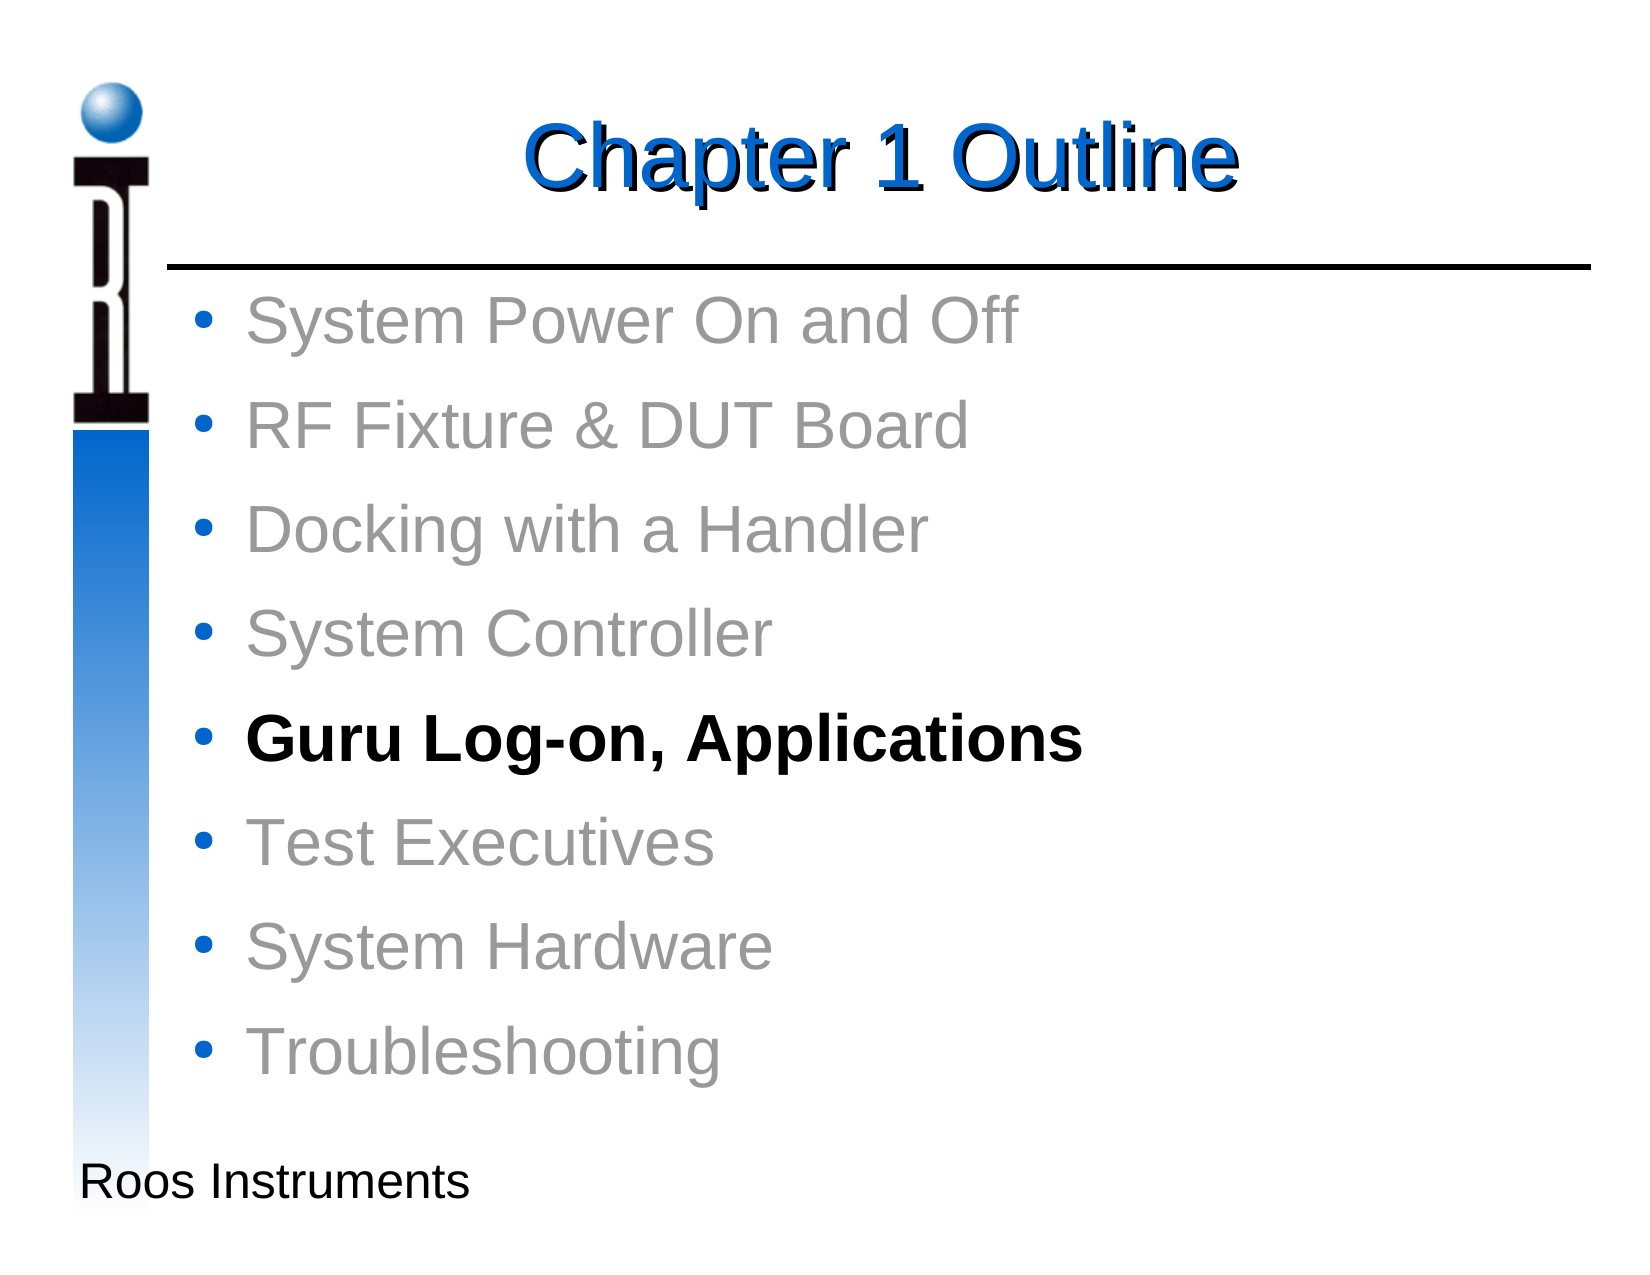

# Chapter 1 Outline
System Power On and Off
RF Fixture & DUT Board
Docking with a Handler
System Controller
Guru Log-on, Applications
Test Executives
System Hardware
Troubleshooting